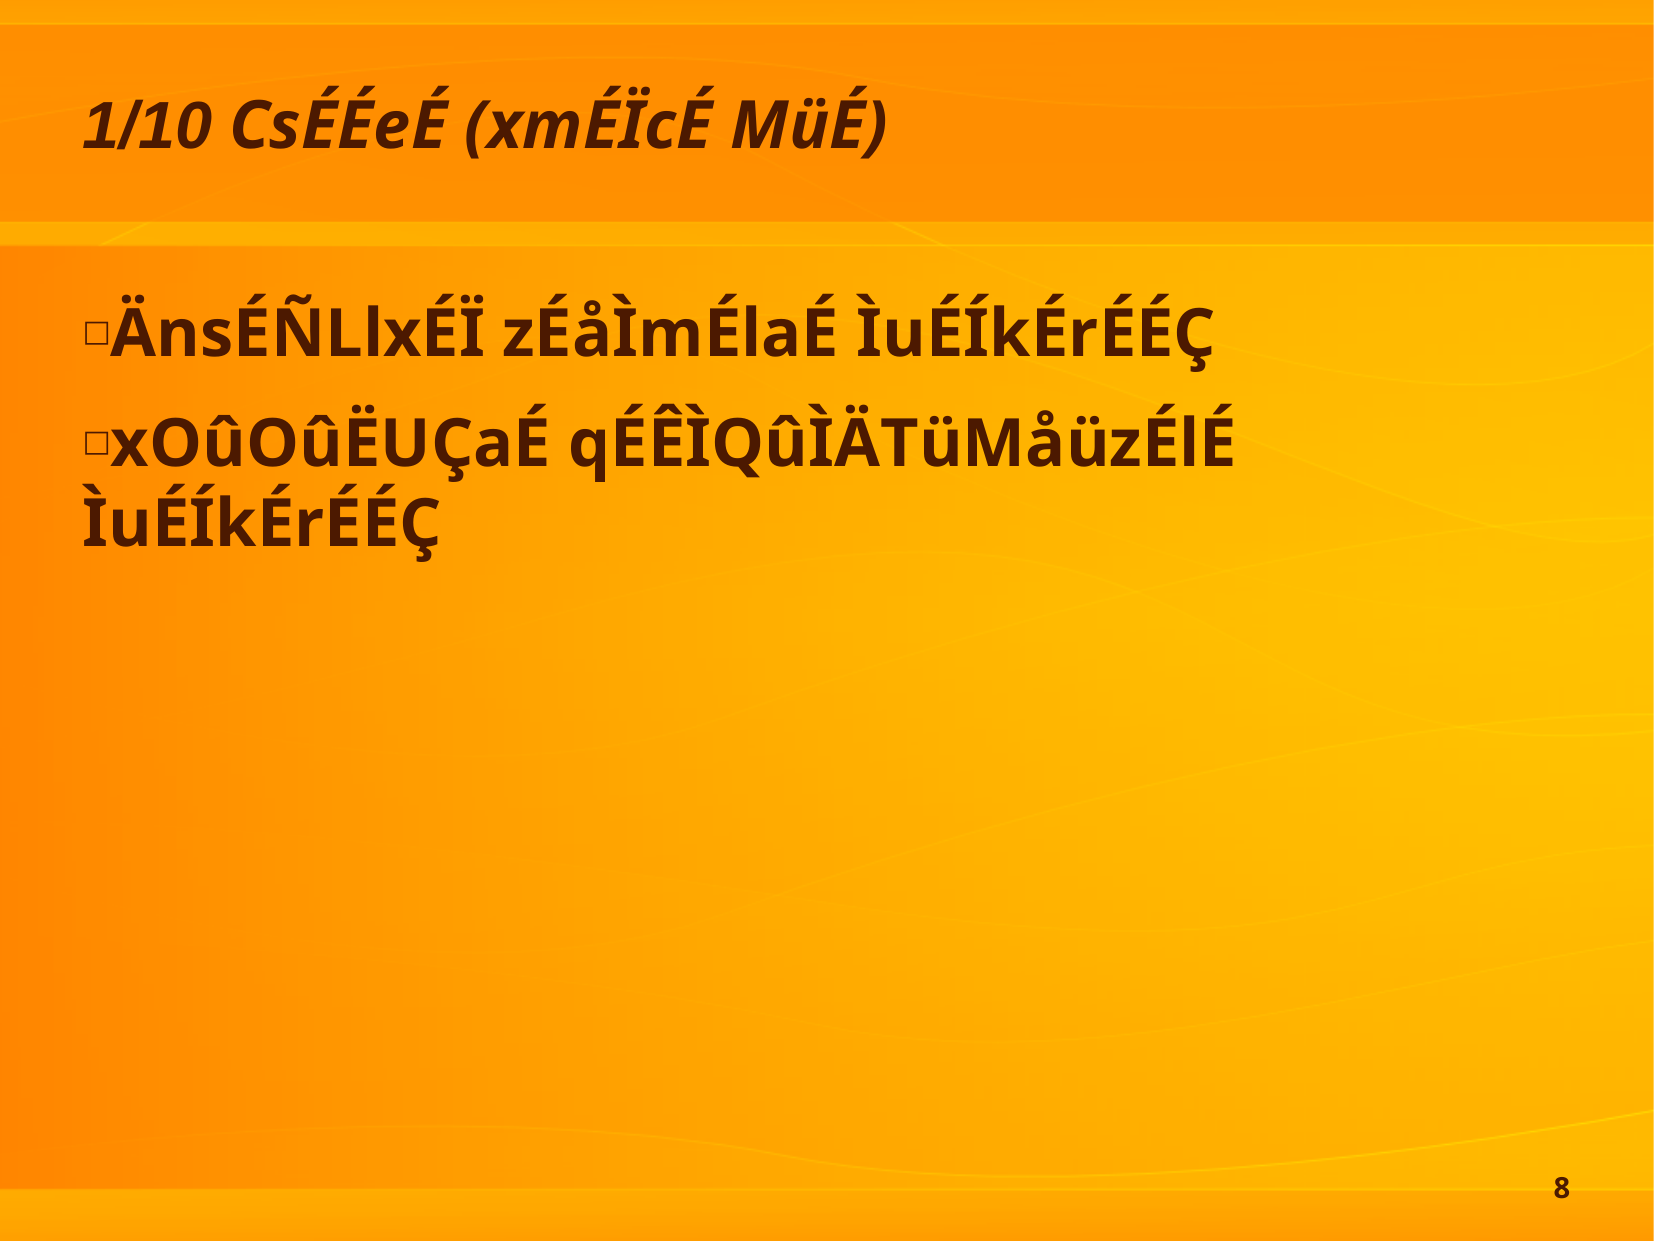

# 1/10 CsÉÉeÉ (xmÉÏcÉ MüÉ)
ÄnsÉÑLlxÉÏ zÉåÌmÉlaÉ ÌuÉÍkÉrÉÉÇ
xOûOûËUÇaÉ qÉÊÌQûÌÄTüMåüzÉlÉ ÌuÉÍkÉrÉÉÇ